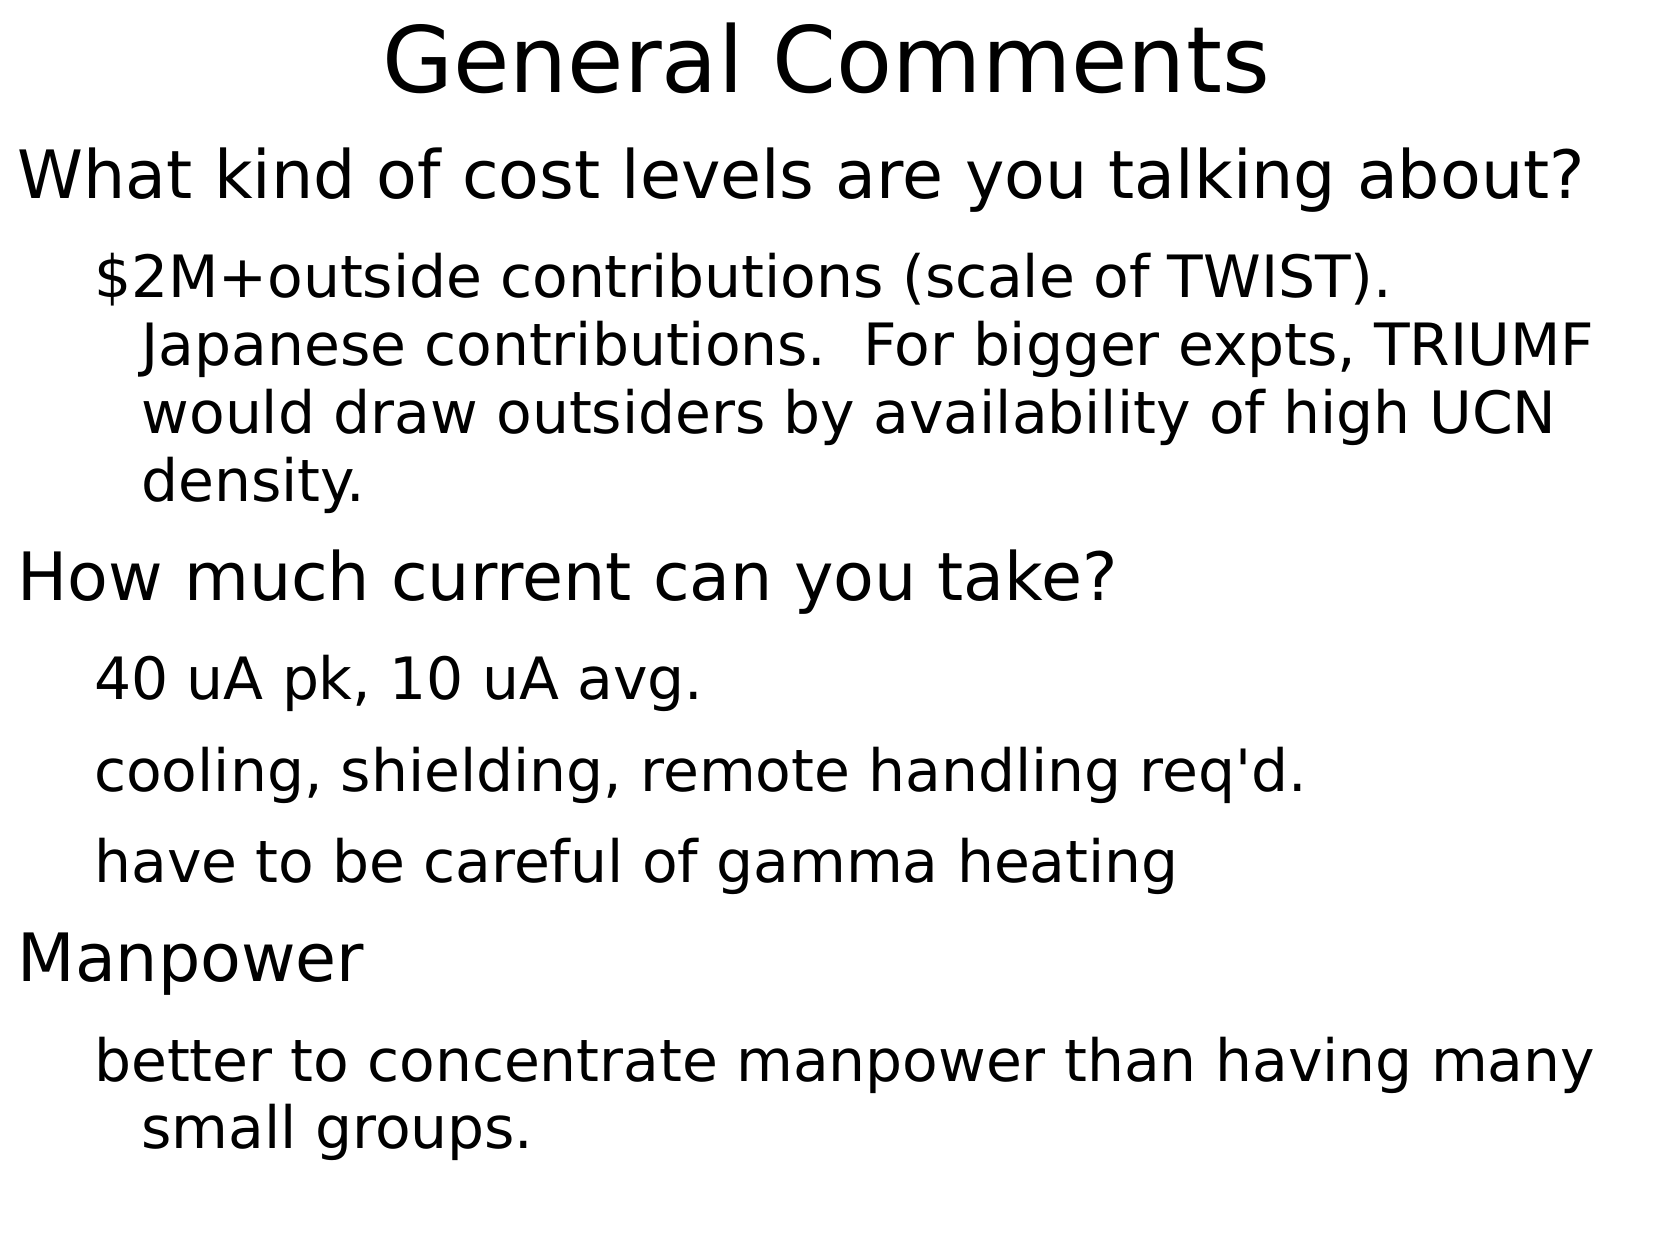

# General Comments
What kind of cost levels are you talking about?
$2M+outside contributions (scale of TWIST). Japanese contributions. For bigger expts, TRIUMF would draw outsiders by availability of high UCN density.
How much current can you take?
40 uA pk, 10 uA avg.
cooling, shielding, remote handling req'd.
have to be careful of gamma heating
Manpower
better to concentrate manpower than having many small groups.